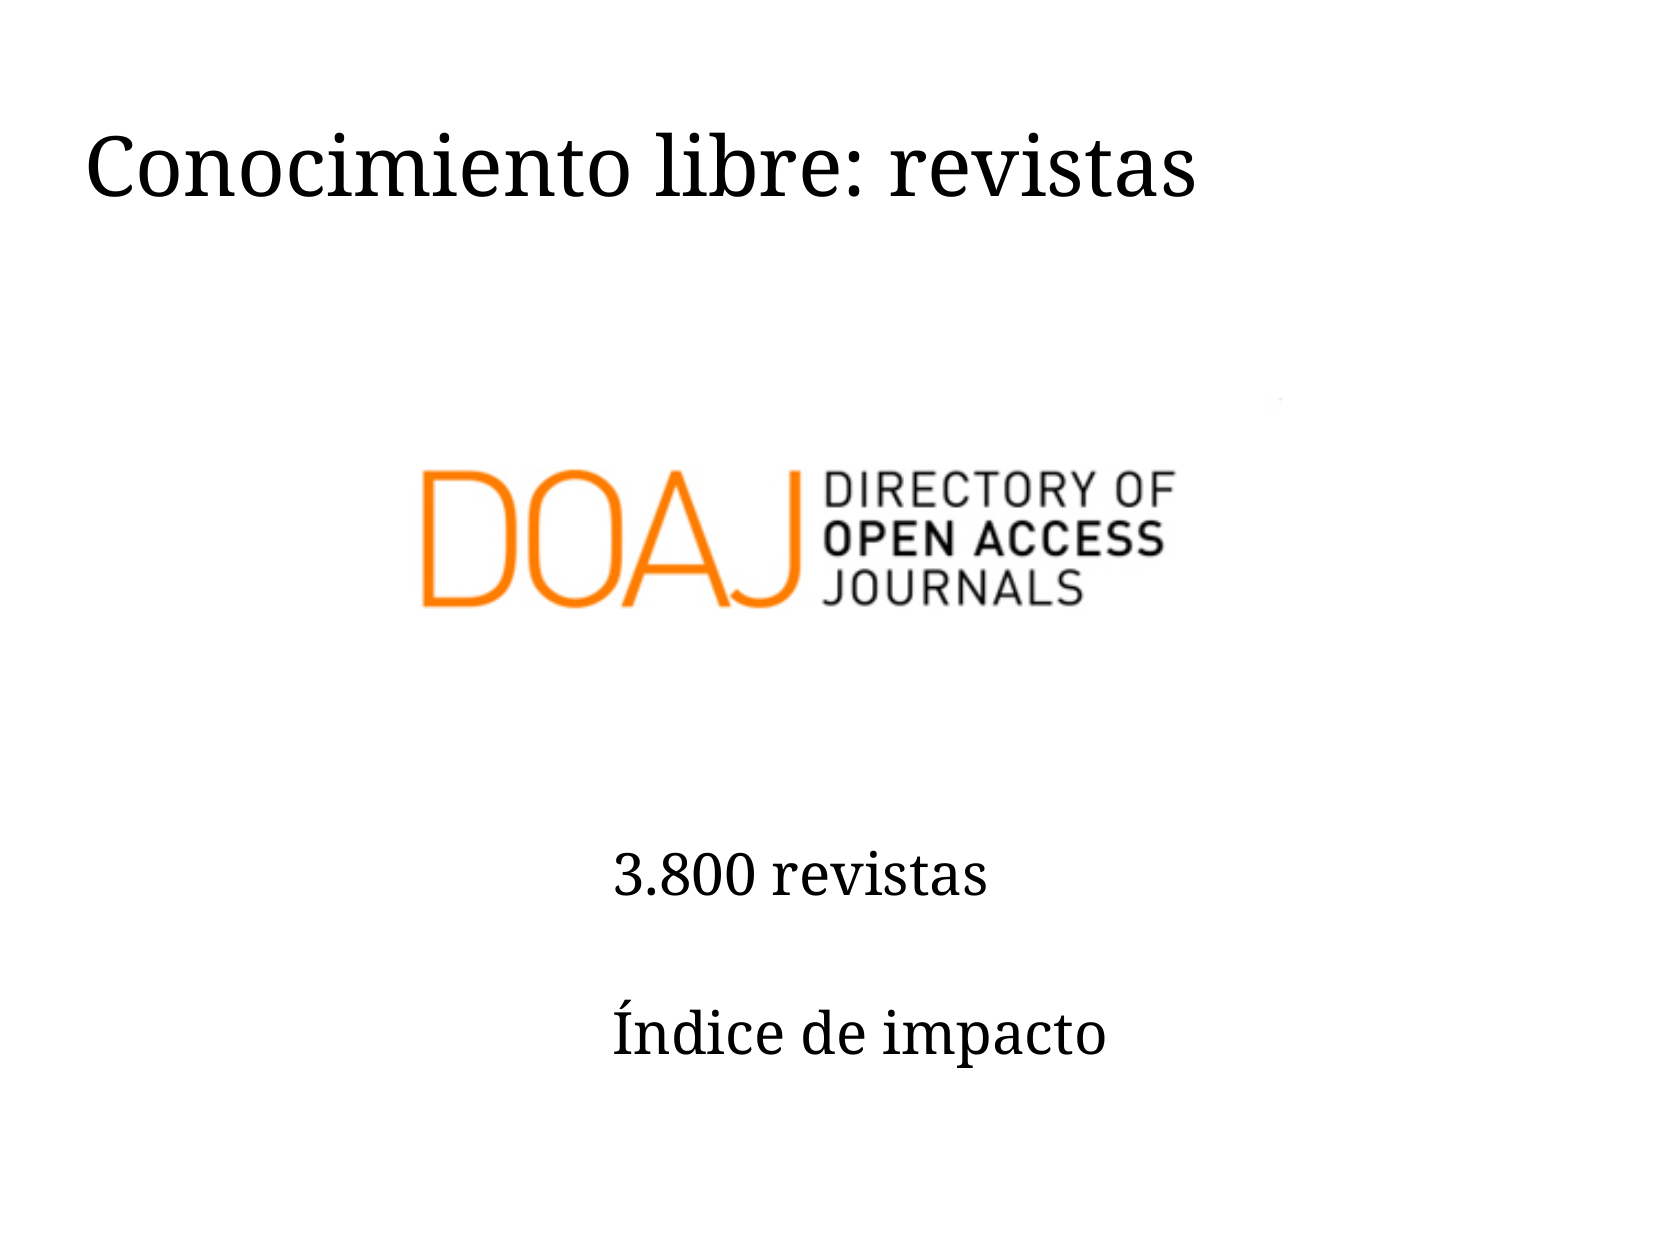

Conocimiento libre: revistas
3.800 revistas
Índice de impacto